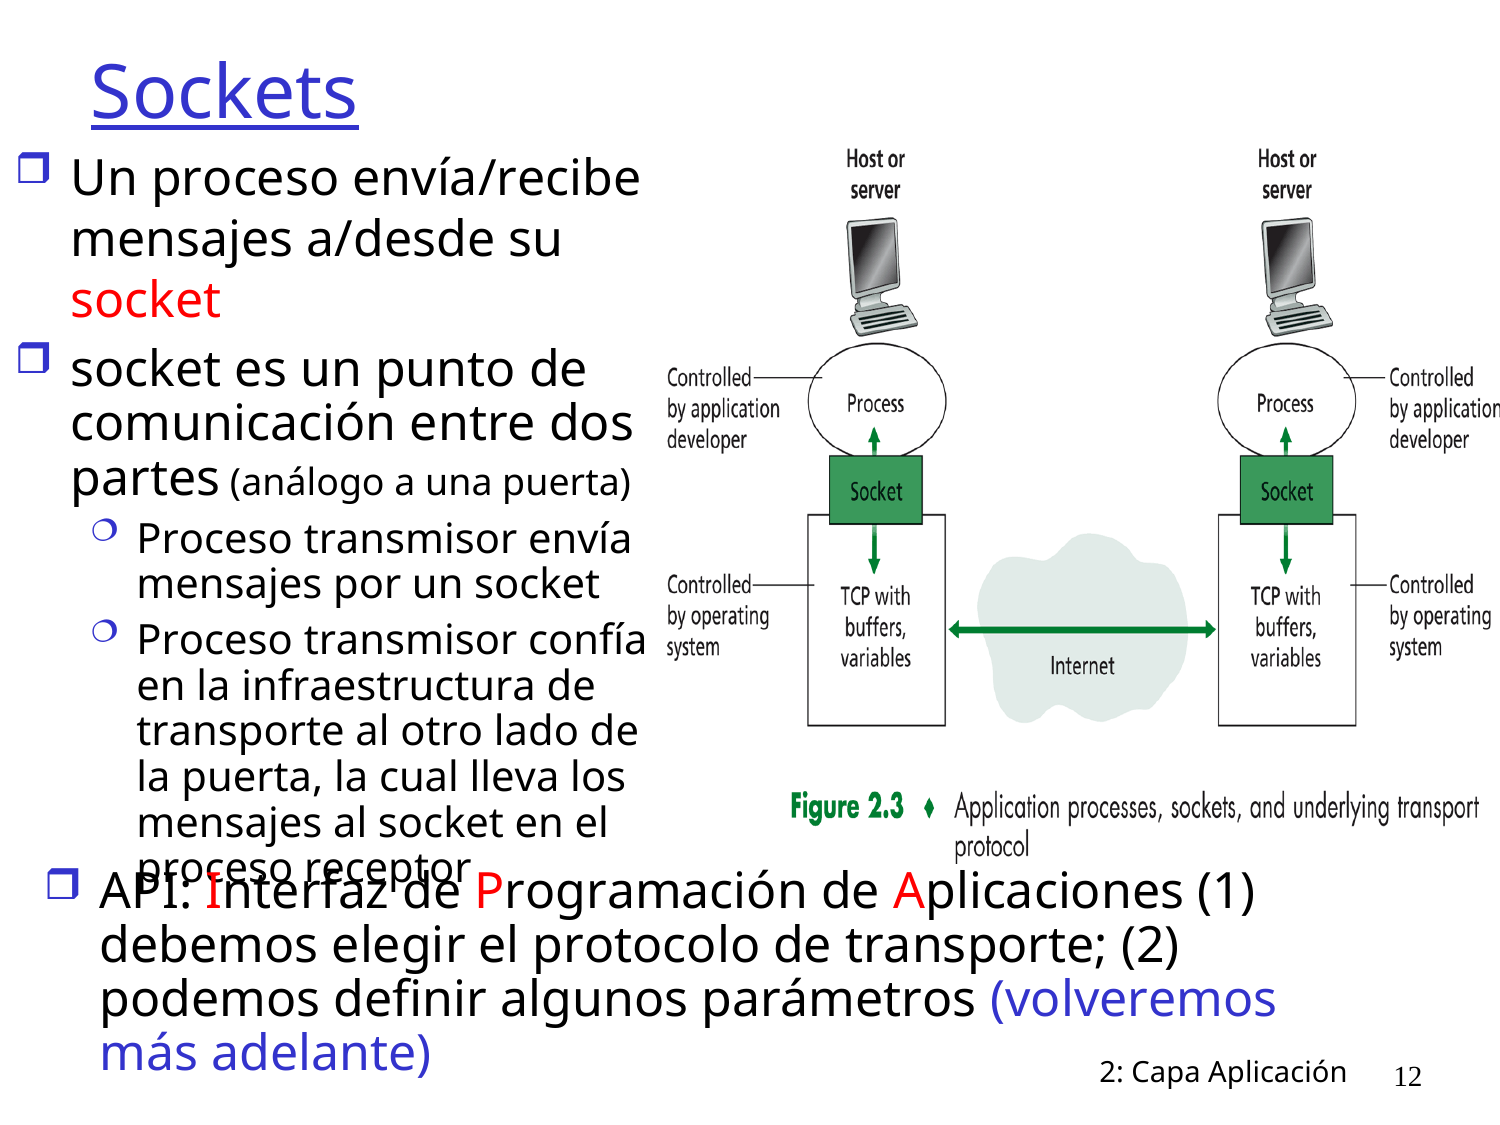

# Sockets
Un proceso envía/recibe mensajes a/desde su socket
socket es un punto de comunicación entre dos partes (análogo a una puerta)
Proceso transmisor envía mensajes por un socket
Proceso transmisor confía en la infraestructura de transporte al otro lado de la puerta, la cual lleva los mensajes al socket en el proceso receptor
API: Interfaz de Programación de Aplicaciones (1) debemos elegir el protocolo de transporte; (2) podemos definir algunos parámetros (volveremos más adelante)